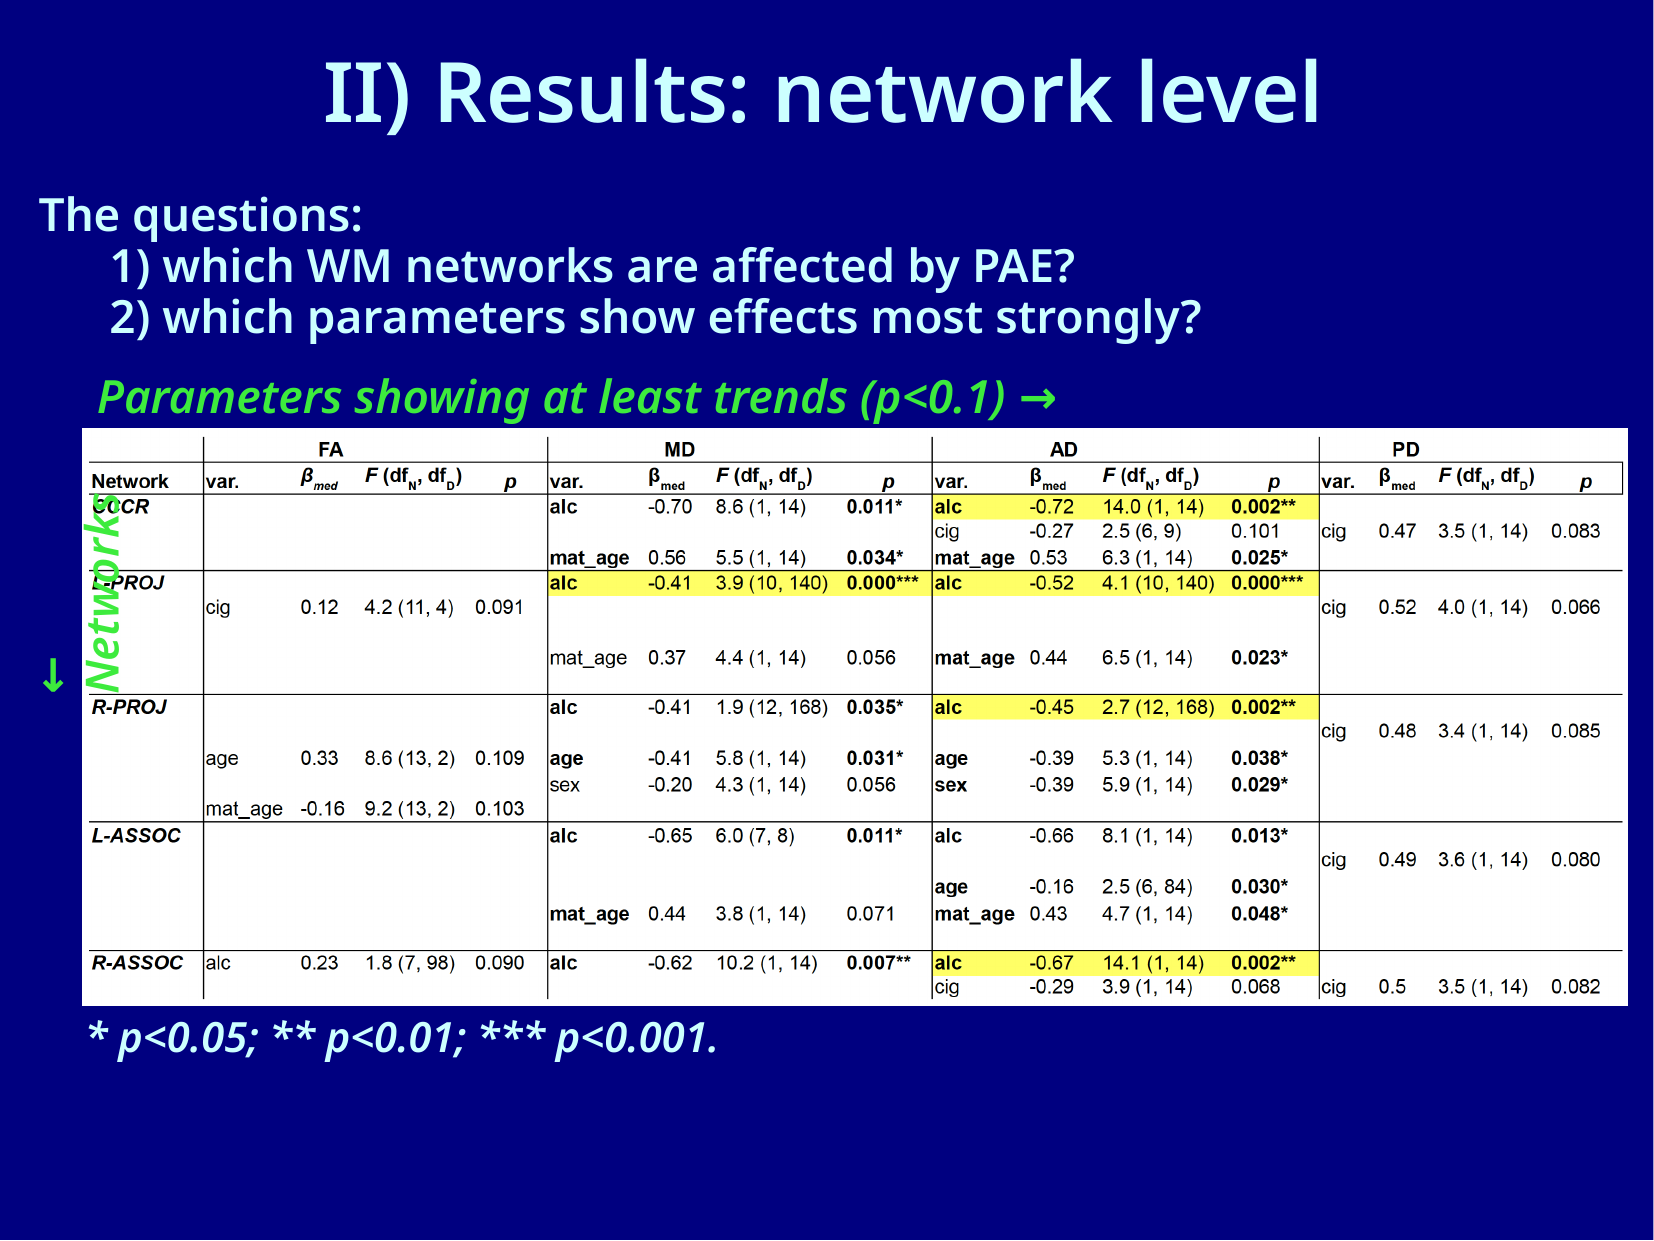

# II) Results: network level
The questions:
1) which WM networks are affected by PAE?
2) which parameters show effects most strongly?
Parameters showing at least trends (p<0.1) →
← Networks
* p<0.05; ** p<0.01; *** p<0.001.